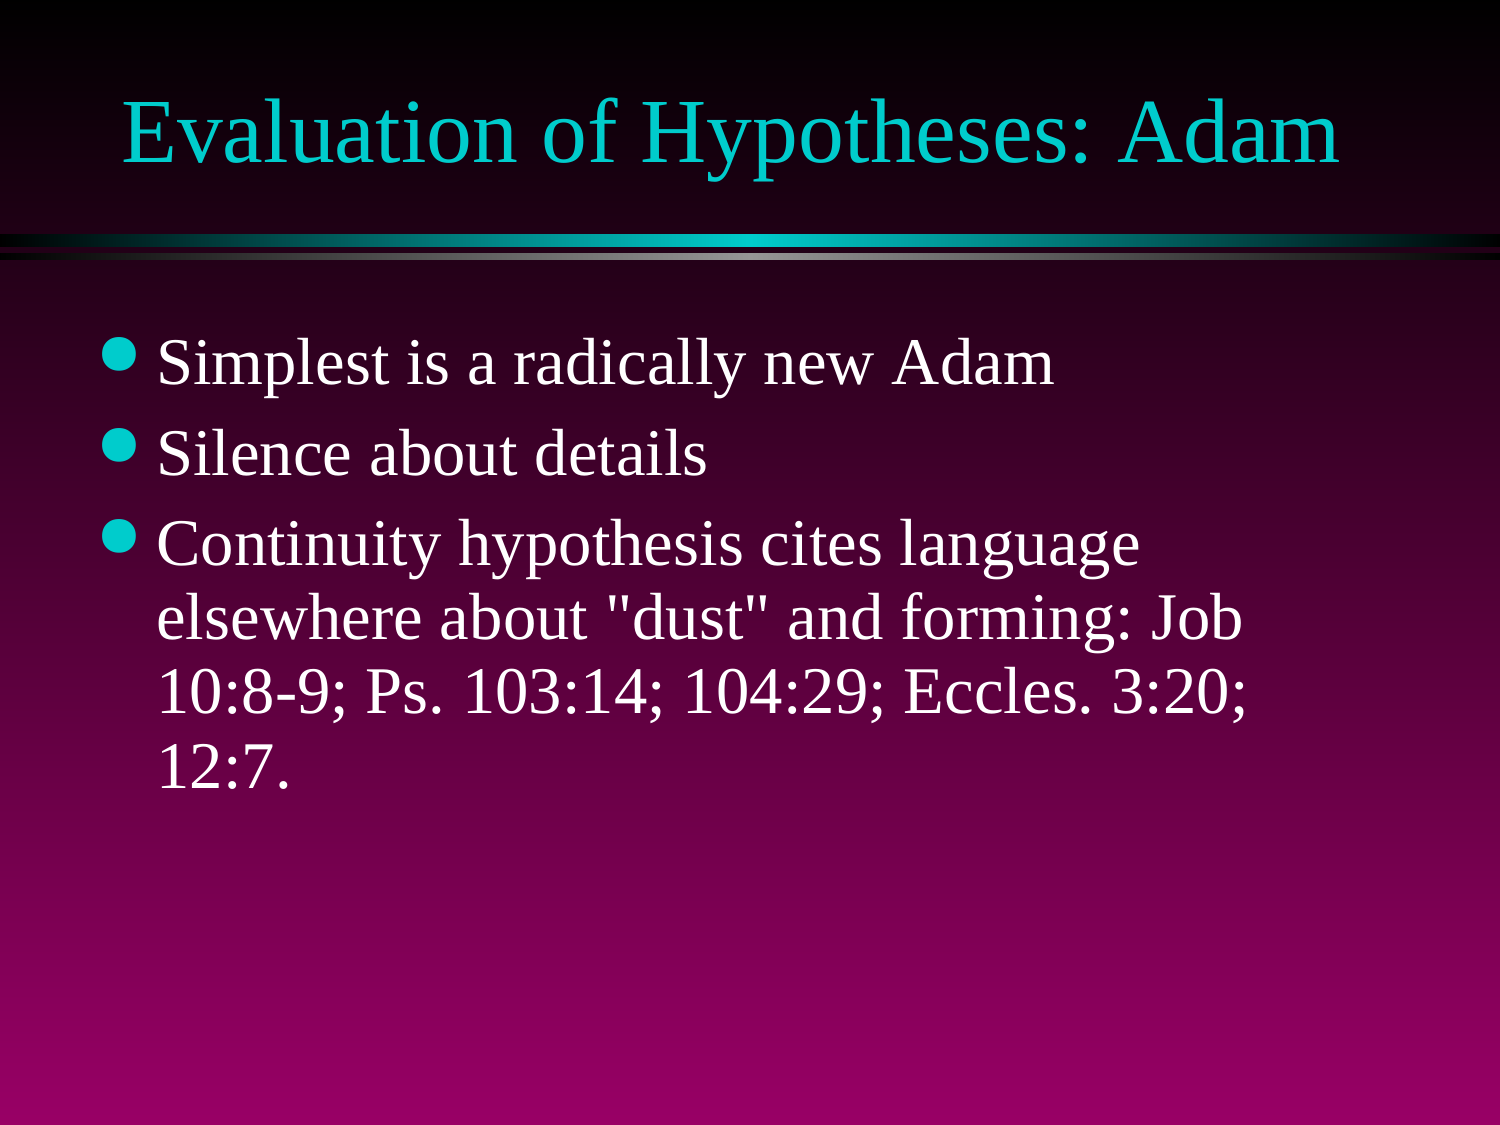

# Evaluation of Hypotheses: Adam
Simplest is a radically new Adam
Silence about details
Continuity hypothesis cites language elsewhere about "dust" and forming: Job 10:8-9; Ps. 103:14; 104:29; Eccles. 3:20; 12:7.